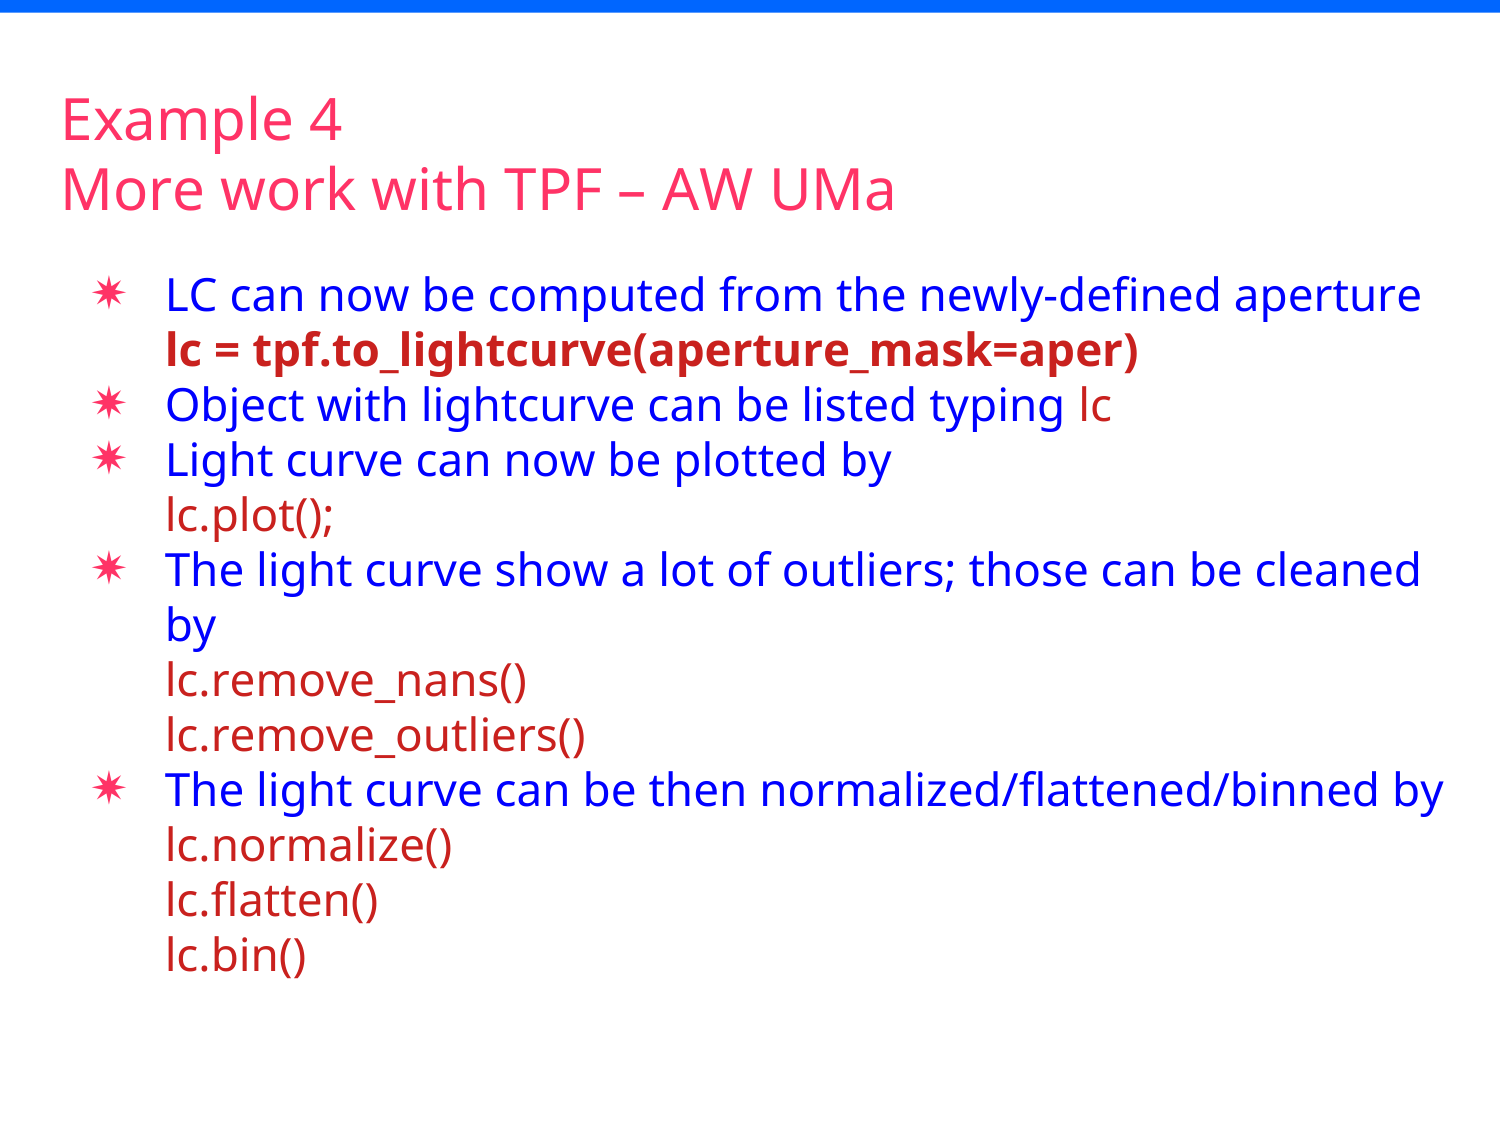

Example 4
More work with TPF – AW UMa
LC can now be computed from the newly-defined aperture
lc = tpf.to_lightcurve(aperture_mask=aper)
Object with lightcurve can be listed typing lc
Light curve can now be plotted by
lc.plot();
The light curve show a lot of outliers; those can be cleaned by
lc.remove_nans()
lc.remove_outliers()
The light curve can be then normalized/flattened/binned by
lc.normalize()
lc.flatten()
lc.bin()
19